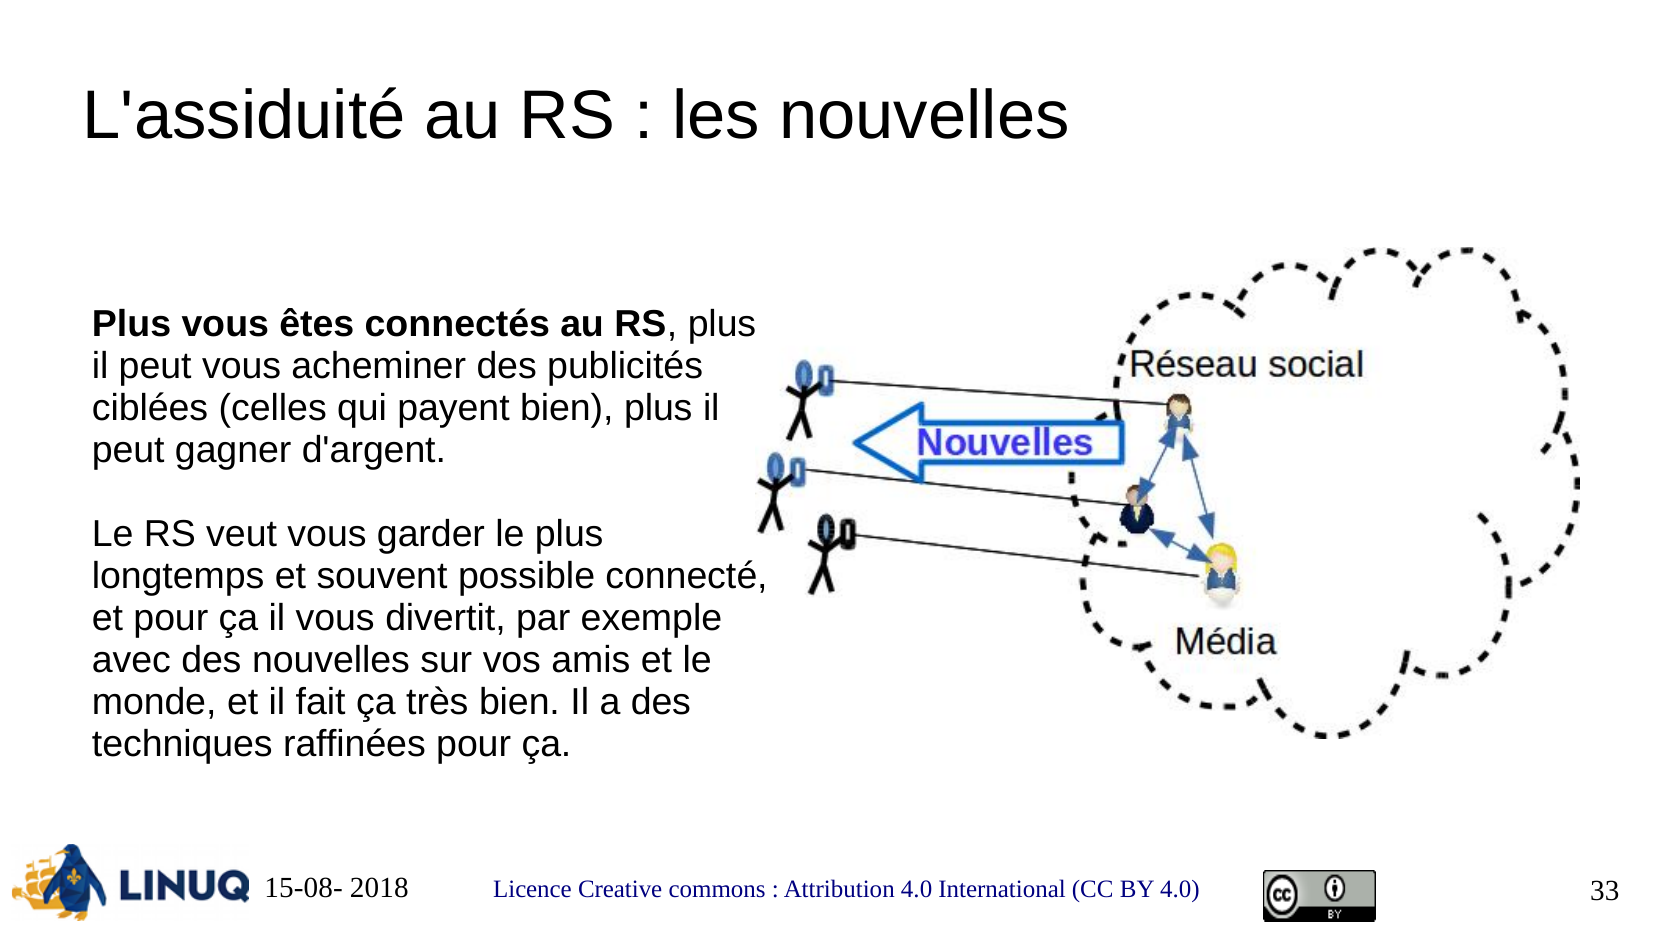

# L'assiduité au RS : les nouvelles
Plus vous êtes connectés au RS, plus il peut vous acheminer des publicités ciblées (celles qui payent bien), plus il peut gagner d'argent.
Le RS veut vous garder le plus longtemps et souvent possible connecté, et pour ça il vous divertit, par exemple avec des nouvelles sur vos amis et le monde, et il fait ça très bien. Il a des techniques raffinées pour ça.
15-08- 2018
33